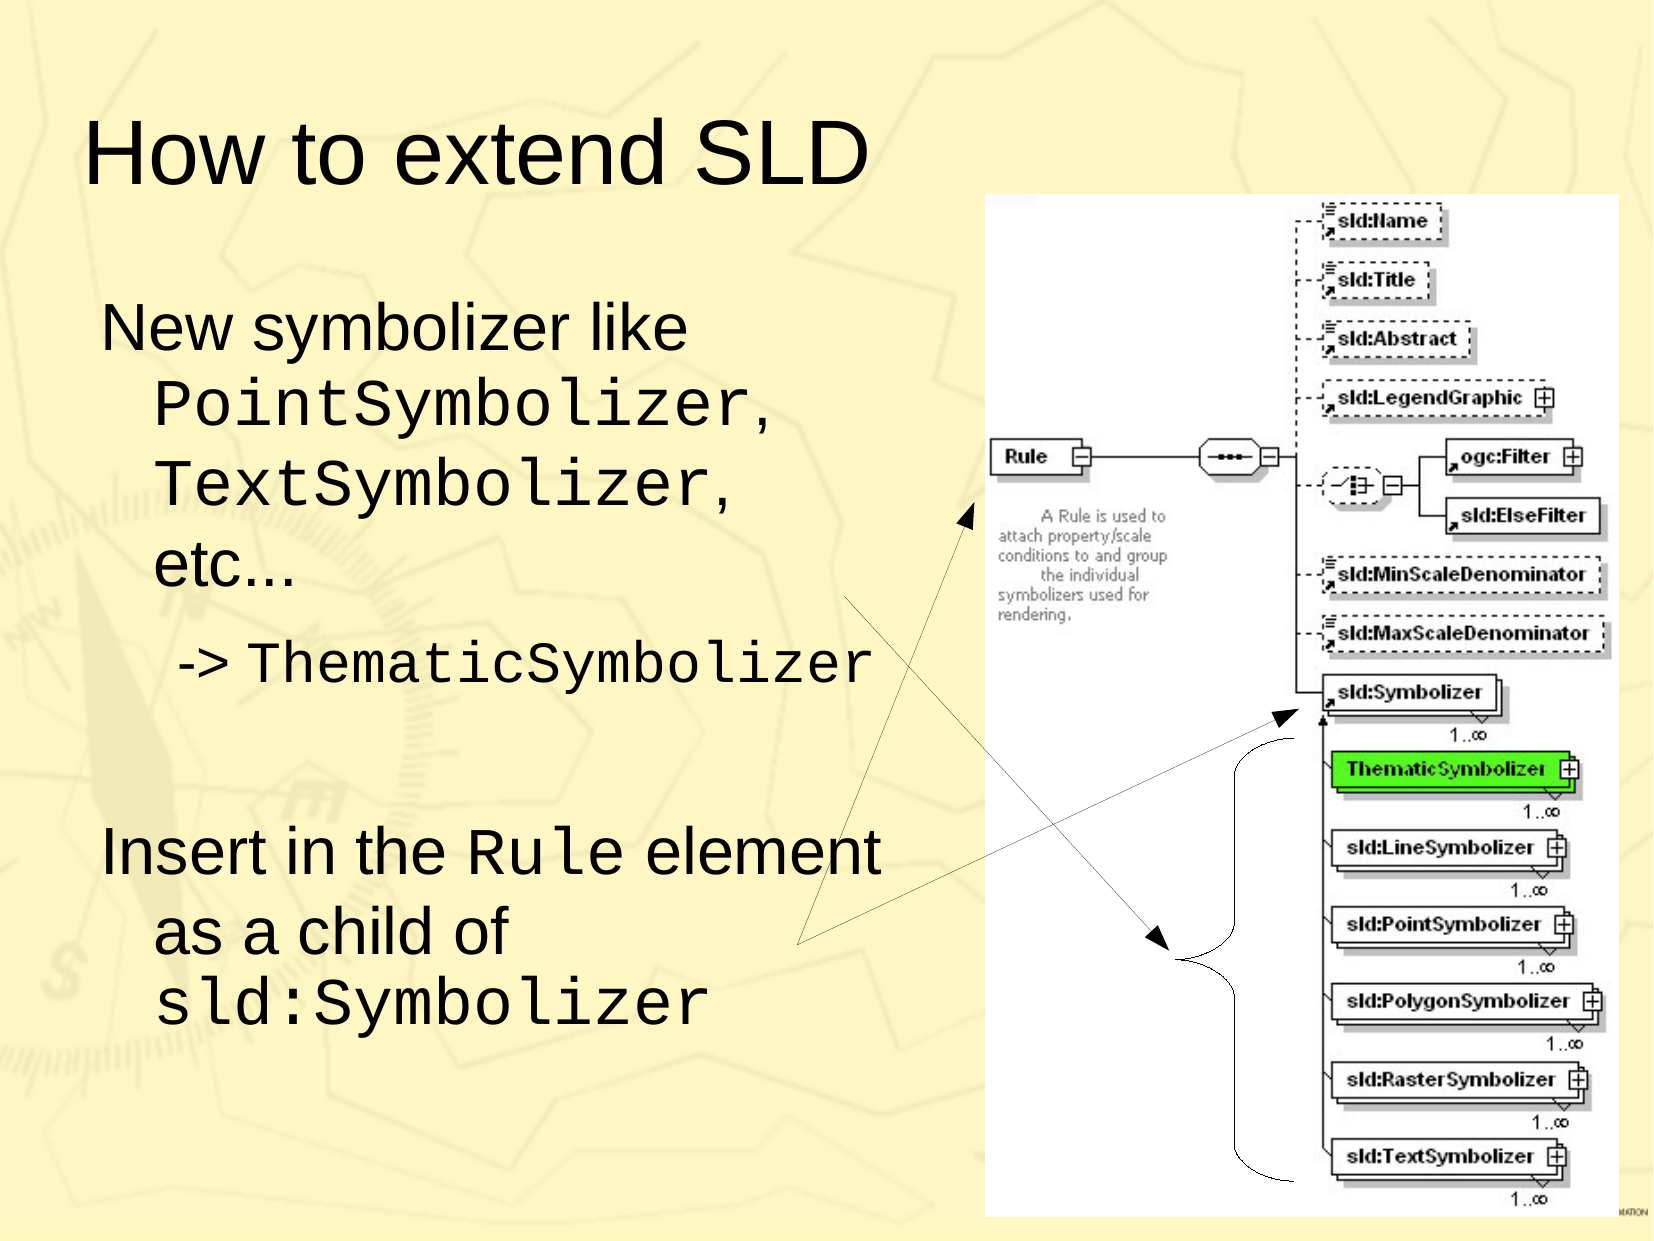

# How to extend SLD
New symbolizer like PointSymbolizer, TextSymbolizer, etc...
-> ThematicSymbolizer
Insert in the Rule element as a child of sld:Symbolizer